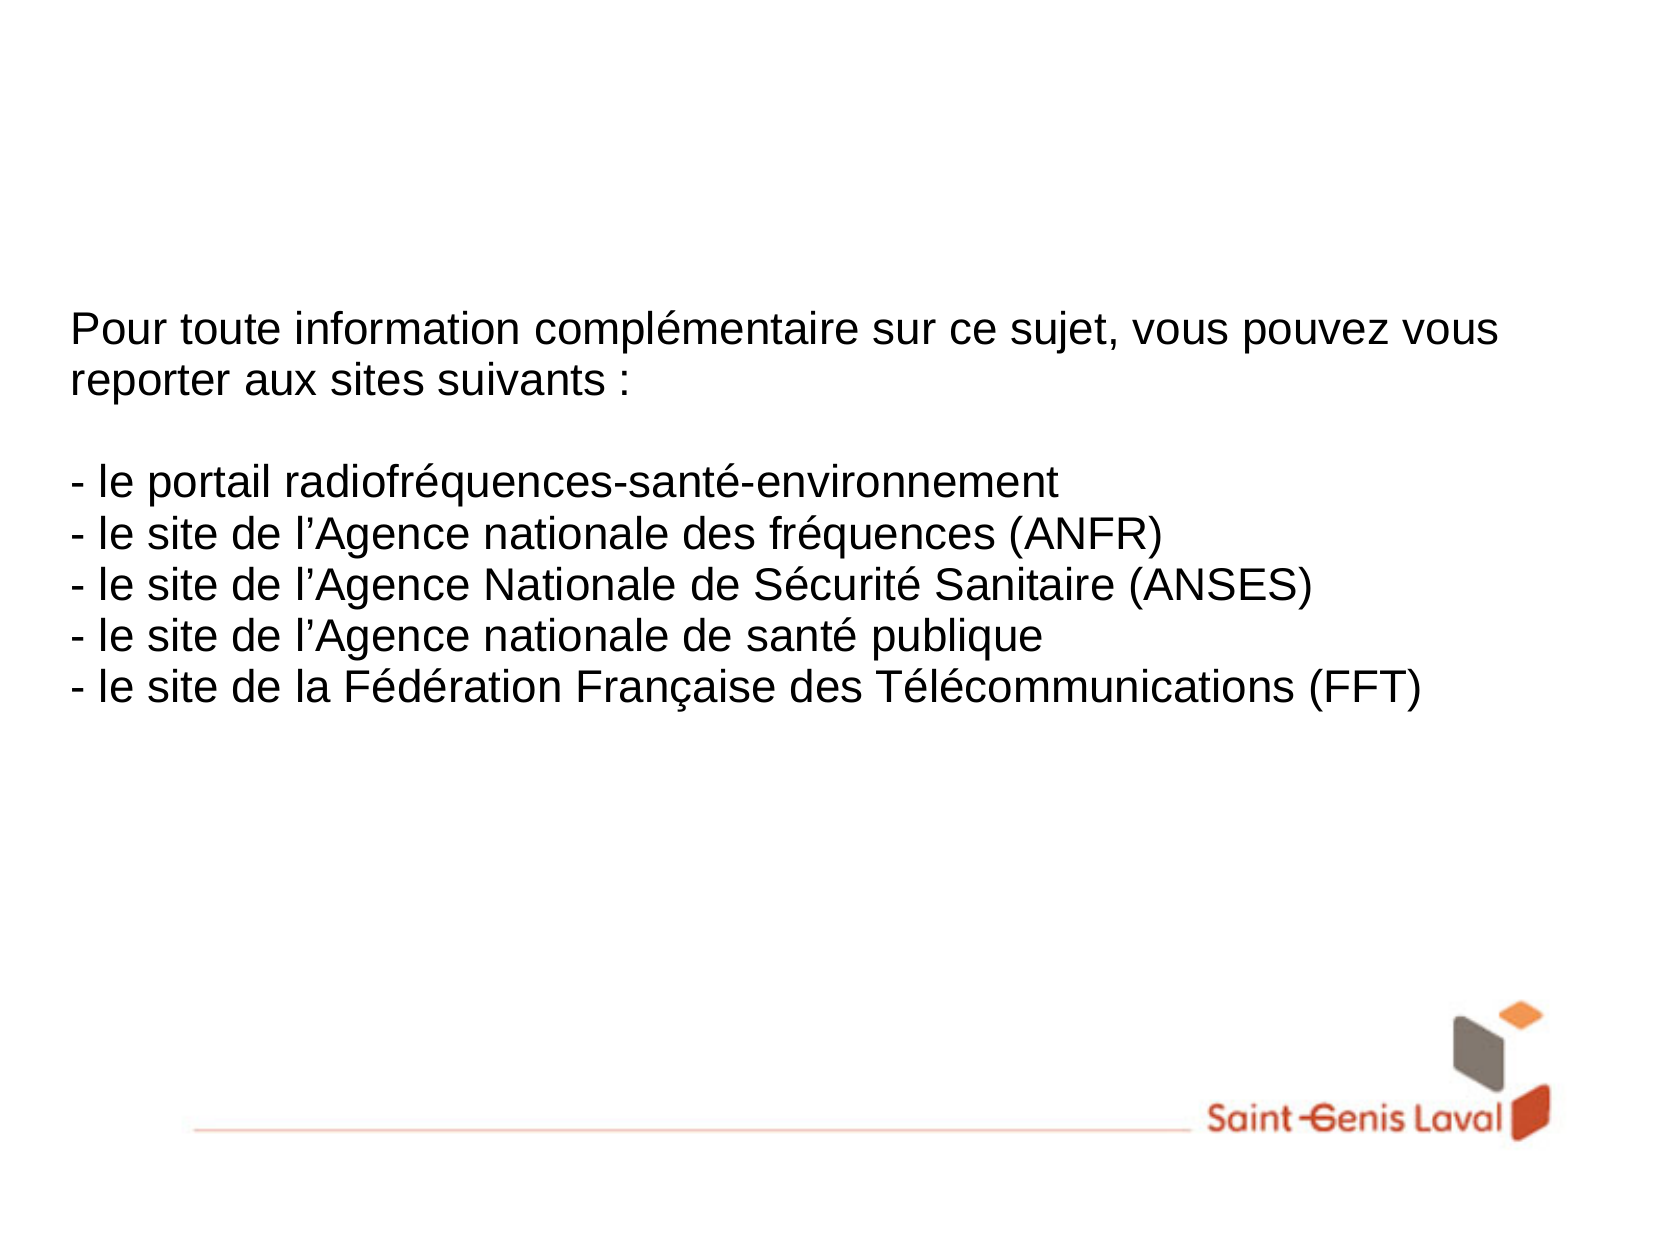

Pour toute information complémentaire sur ce sujet, vous pouvez vous reporter aux sites suivants :
- le portail radiofréquences-santé-environnement
- le site de l’Agence nationale des fréquences (ANFR)
- le site de l’Agence Nationale de Sécurité Sanitaire (ANSES)
- le site de l’Agence nationale de santé publique
- le site de la Fédération Française des Télécommunications (FFT)